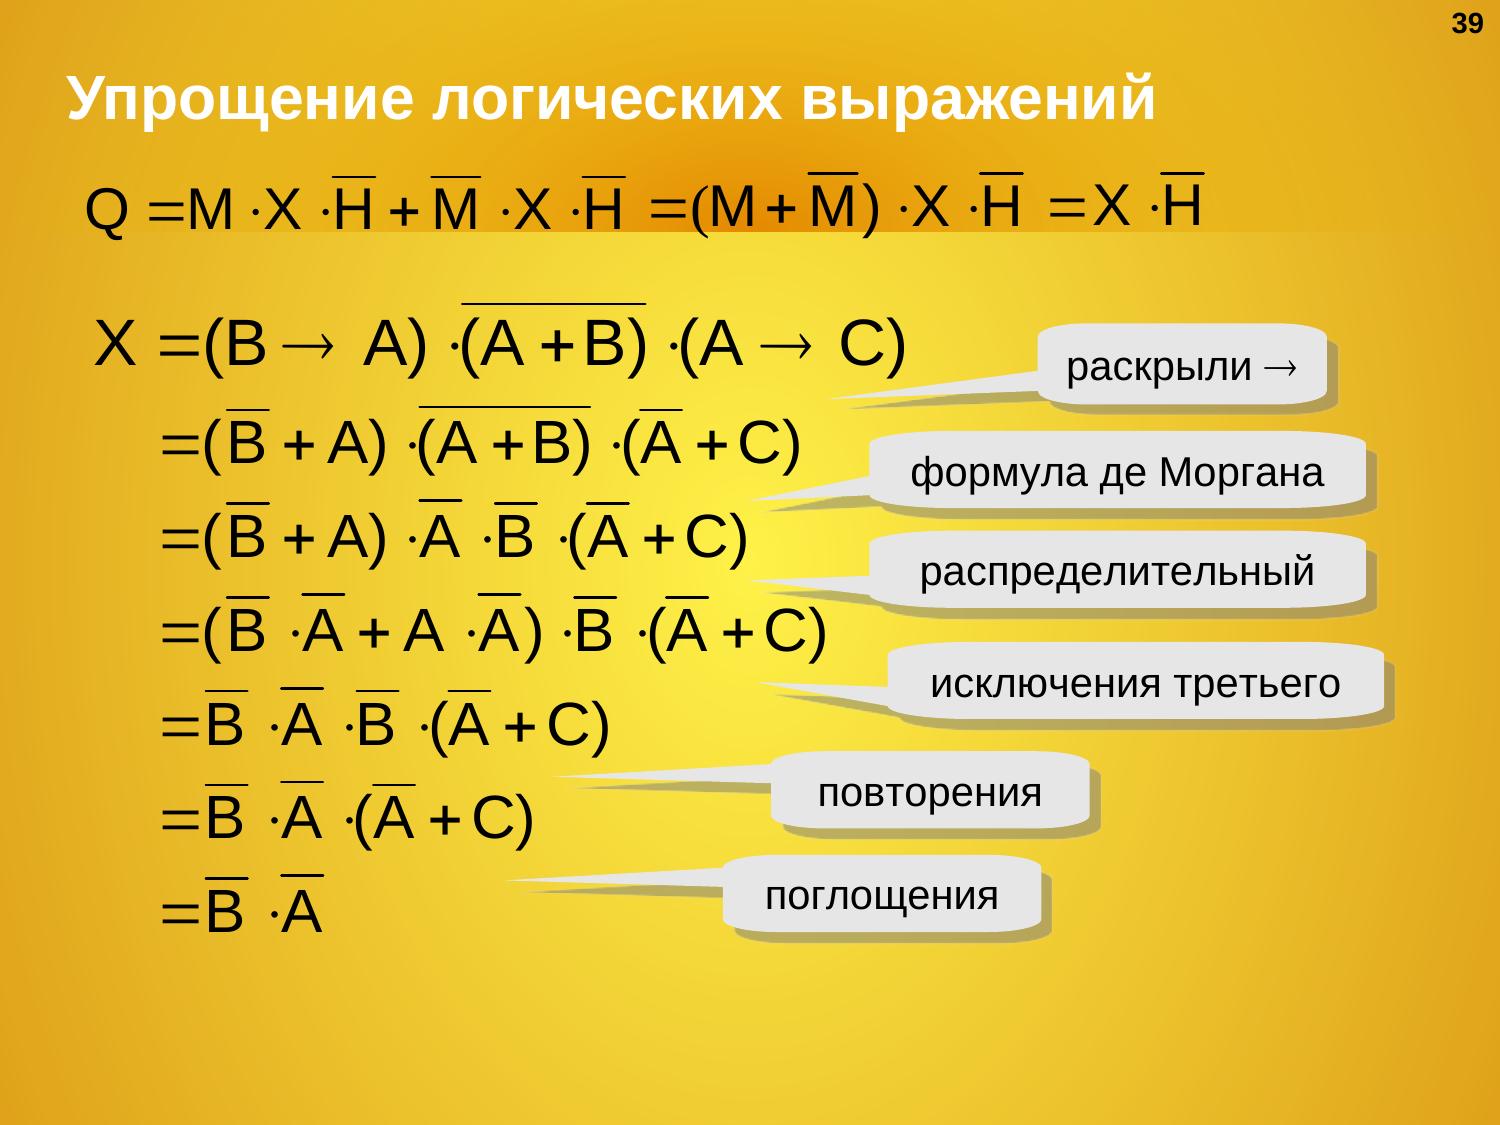

# Упрощение логических выражений
раскрыли 
формула де Моргана
распределительный
исключения третьего
повторения
поглощения